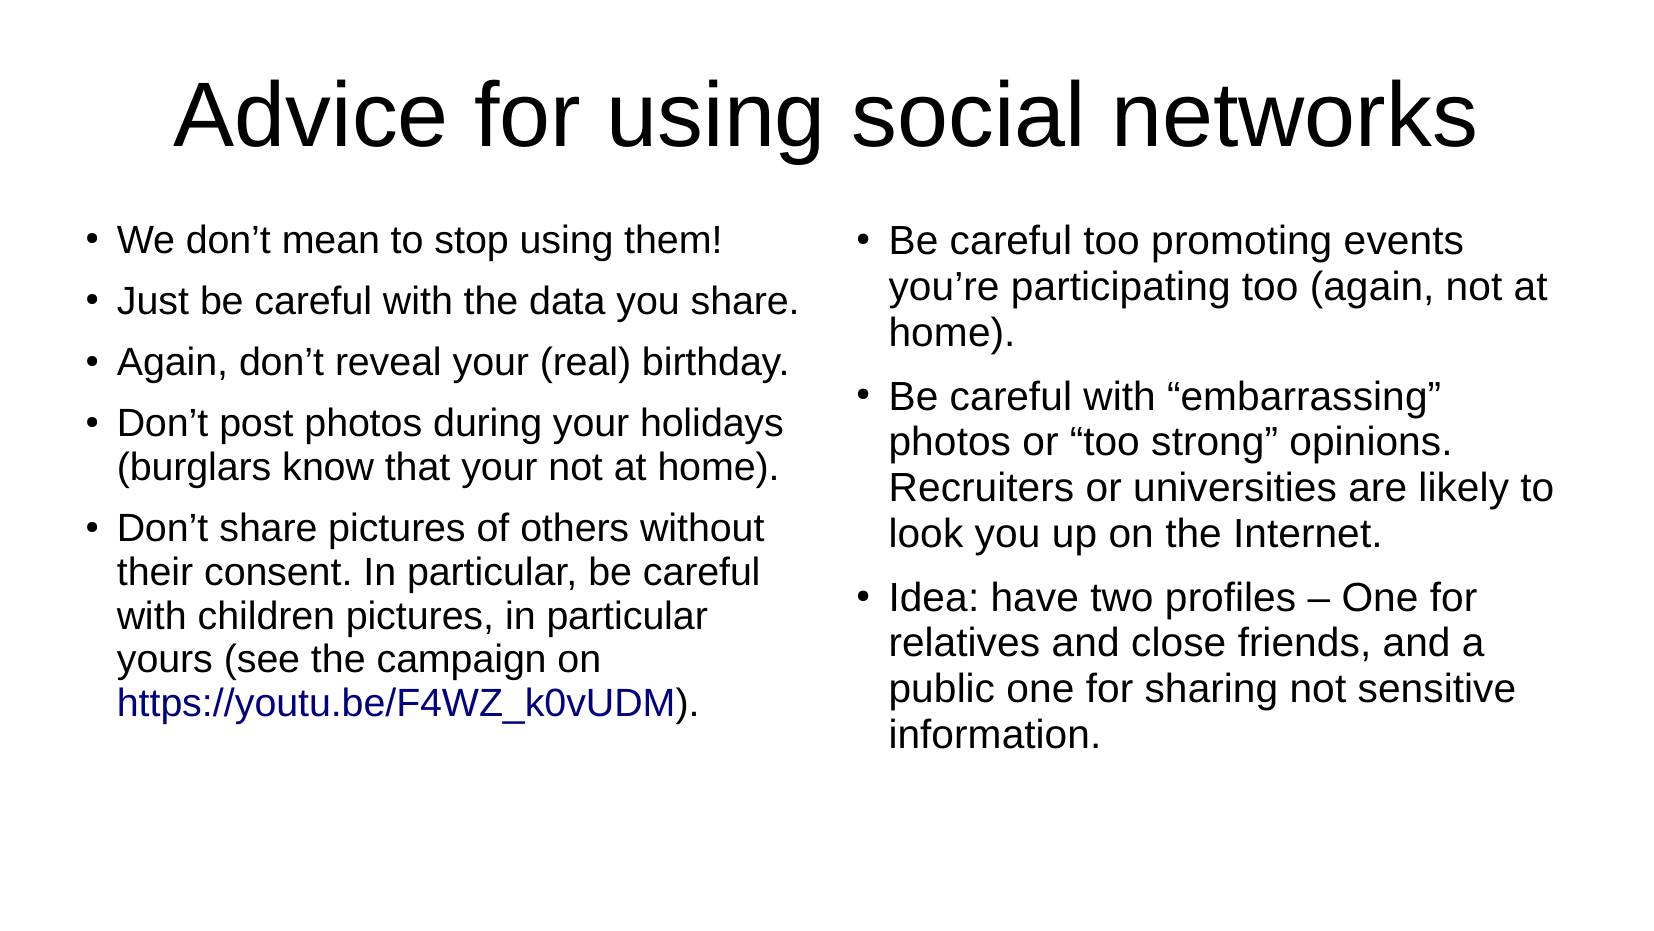

# Advice for using social networks
We don’t mean to stop using them!
Just be careful with the data you share.
Again, don’t reveal your (real) birthday.
Don’t post photos during your holidays (burglars know that your not at home).
Don’t share pictures of others without their consent. In particular, be careful with children pictures, in particular yours (see the campaign on https://youtu.be/F4WZ_k0vUDM).
Be careful too promoting events you’re participating too (again, not at home).
Be careful with “embarrassing” photos or “too strong” opinions. Recruiters or universities are likely to look you up on the Internet.
Idea: have two profiles – One for relatives and close friends, and a public one for sharing not sensitive information.